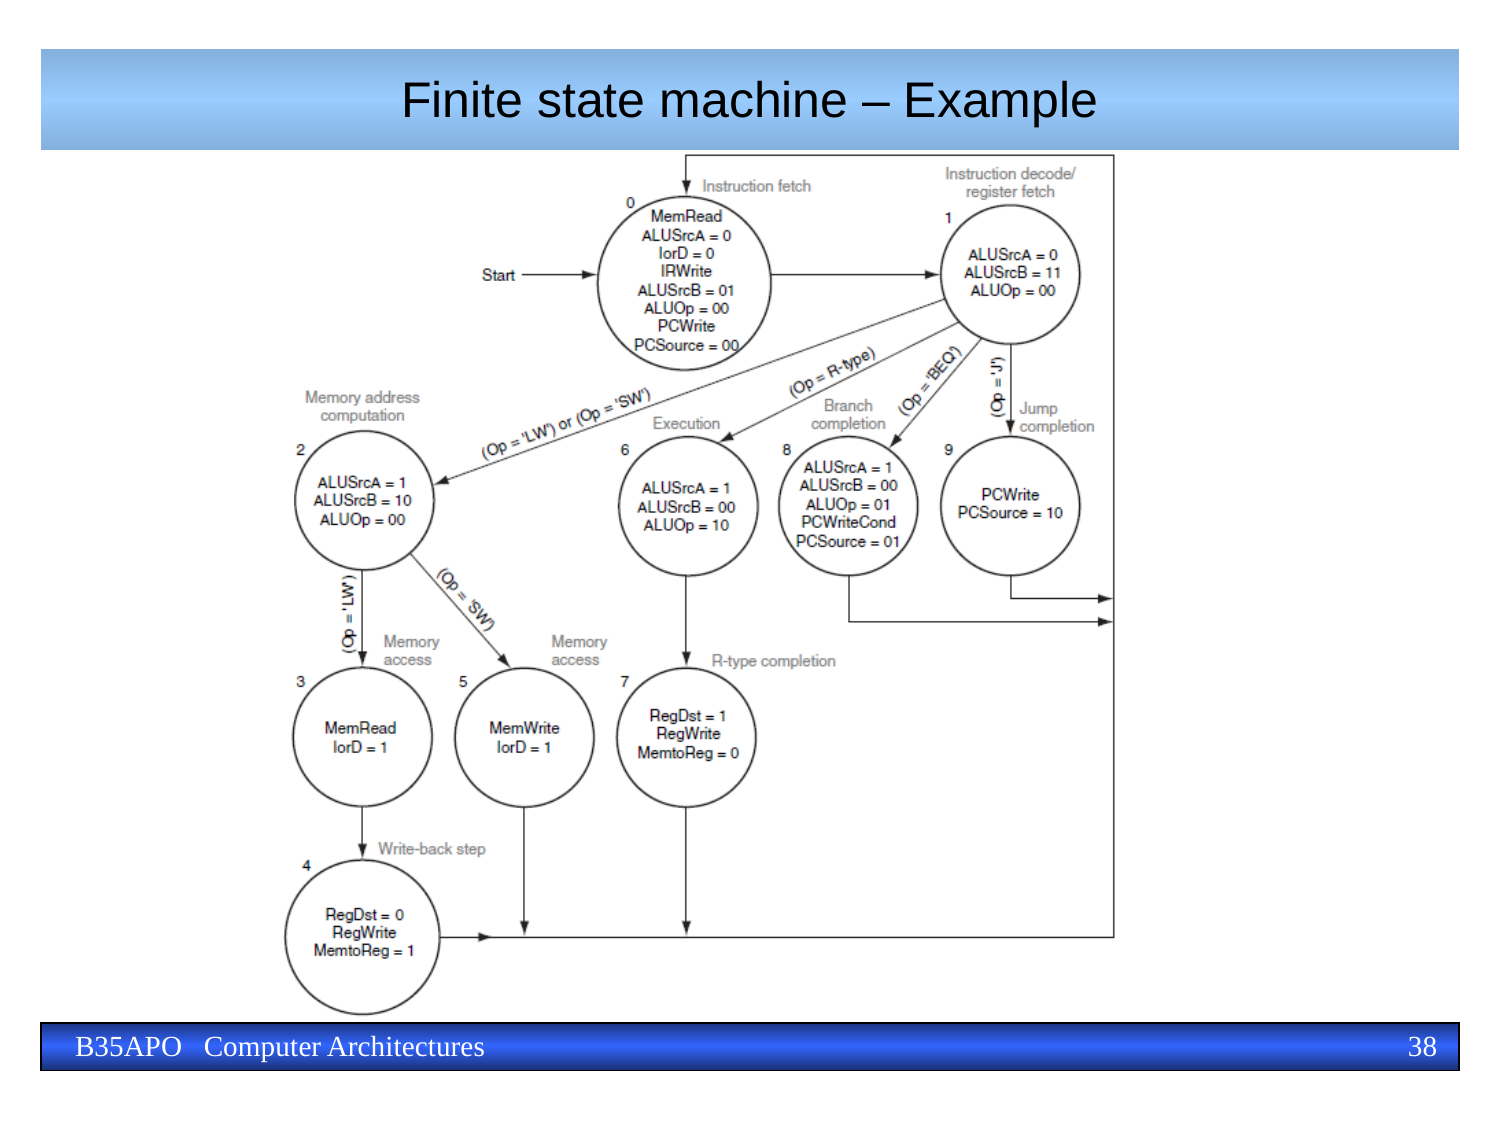

# Finite state machine – Example
B35APO Computer Architectures
38